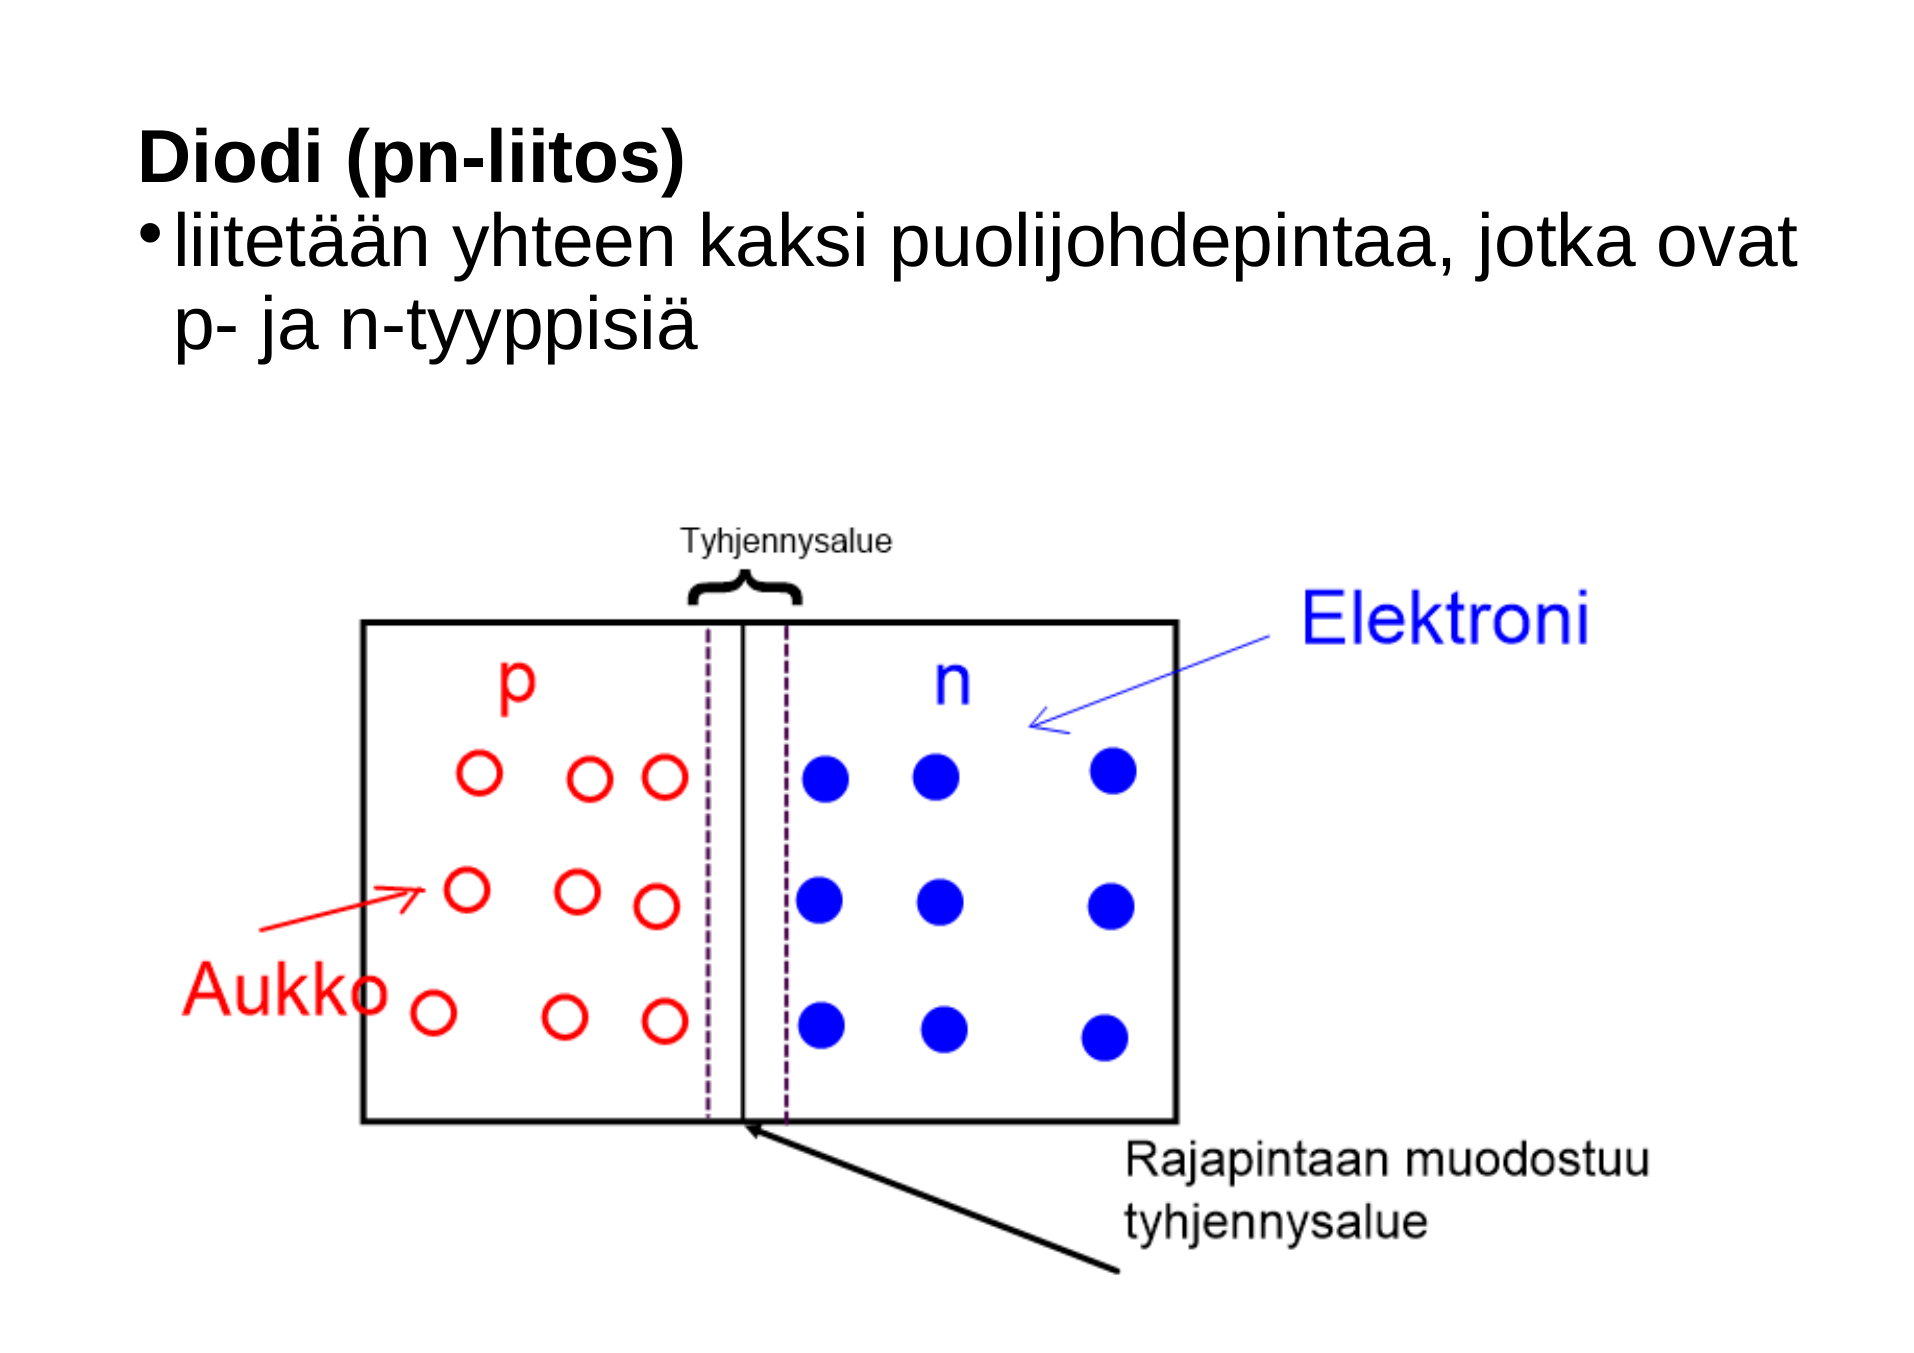

Diodi (pn-liitos)
liitetään yhteen kaksi puolijohdepintaa, jotka ovat p- ja n-tyyppisiä